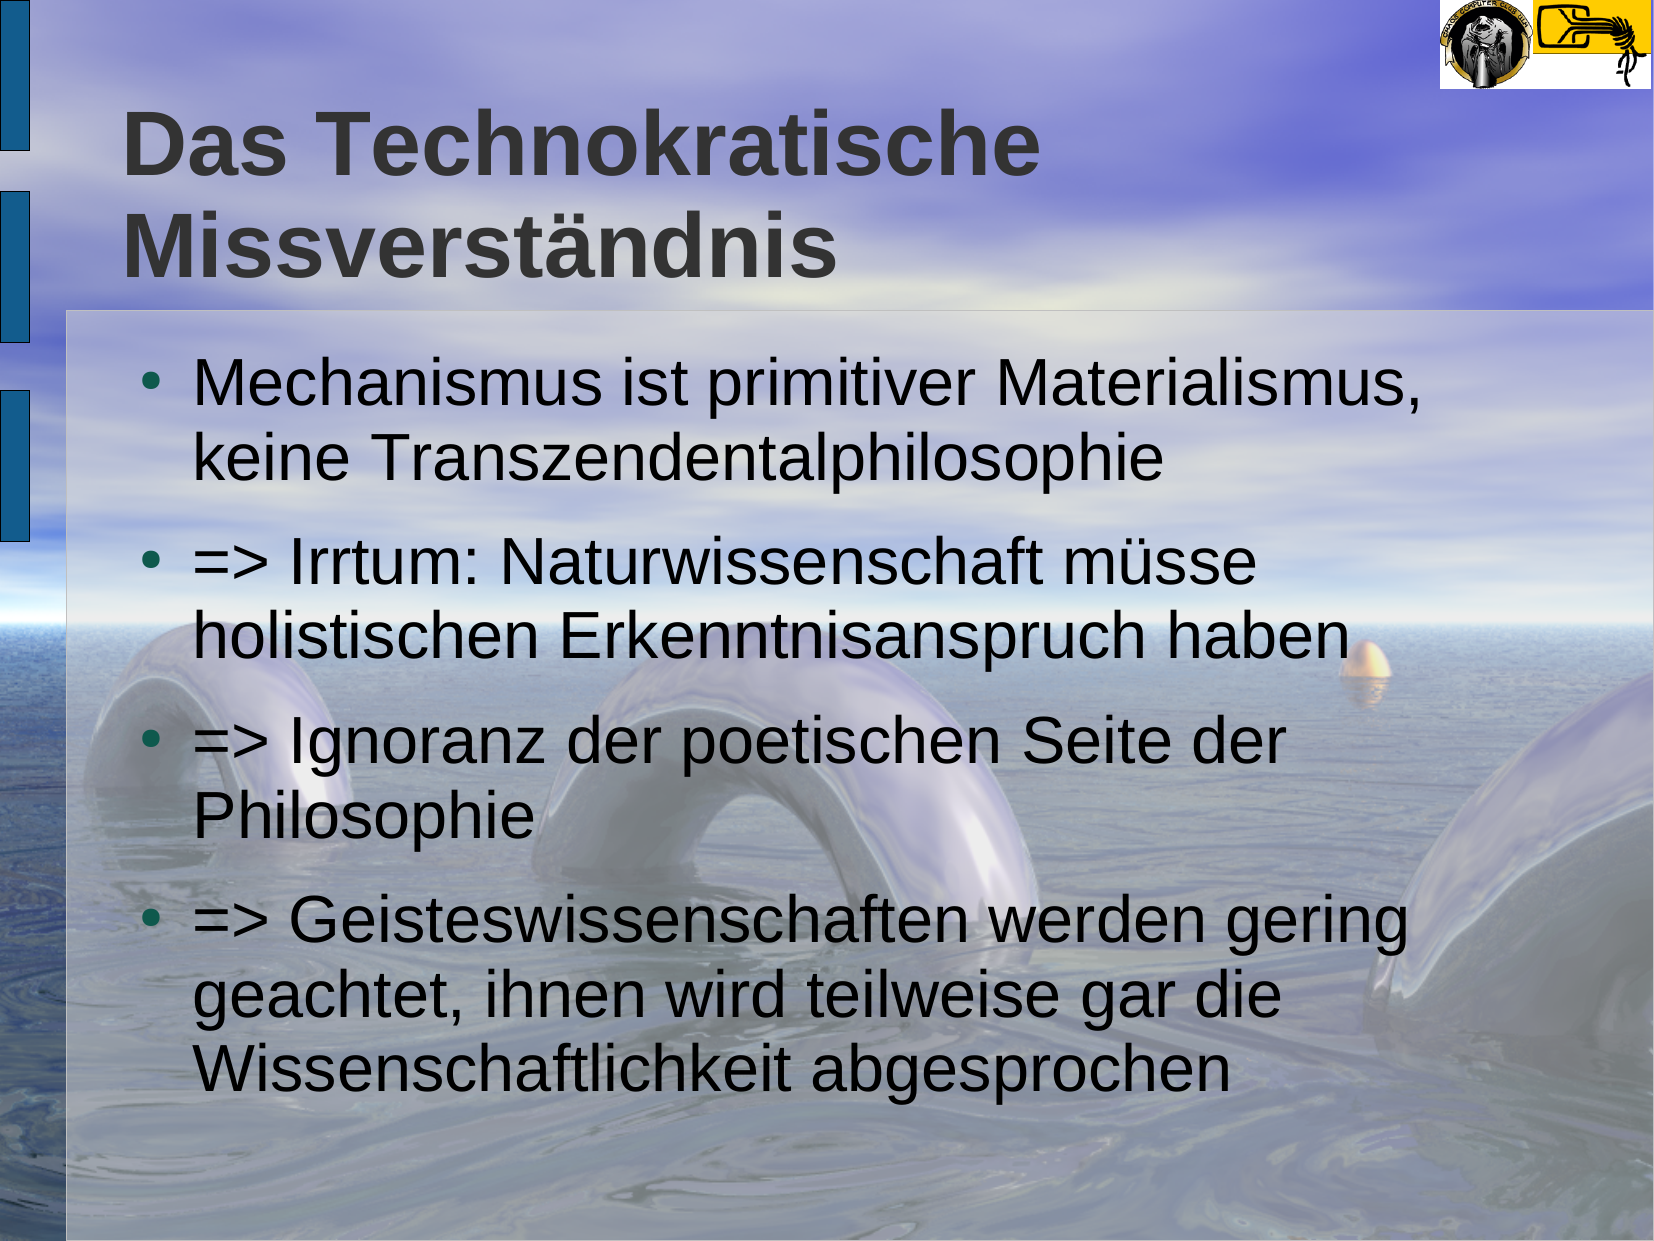

# Das Technokratische Missverständnis
Mechanismus ist primitiver Materialismus, keine Transzendentalphilosophie
=> Irrtum: Naturwissenschaft müsse holistischen Erkenntnisanspruch haben
=> Ignoranz der poetischen Seite der Philosophie
=> Geisteswissenschaften werden gering geachtet, ihnen wird teilweise gar die Wissenschaftlichkeit abgesprochen